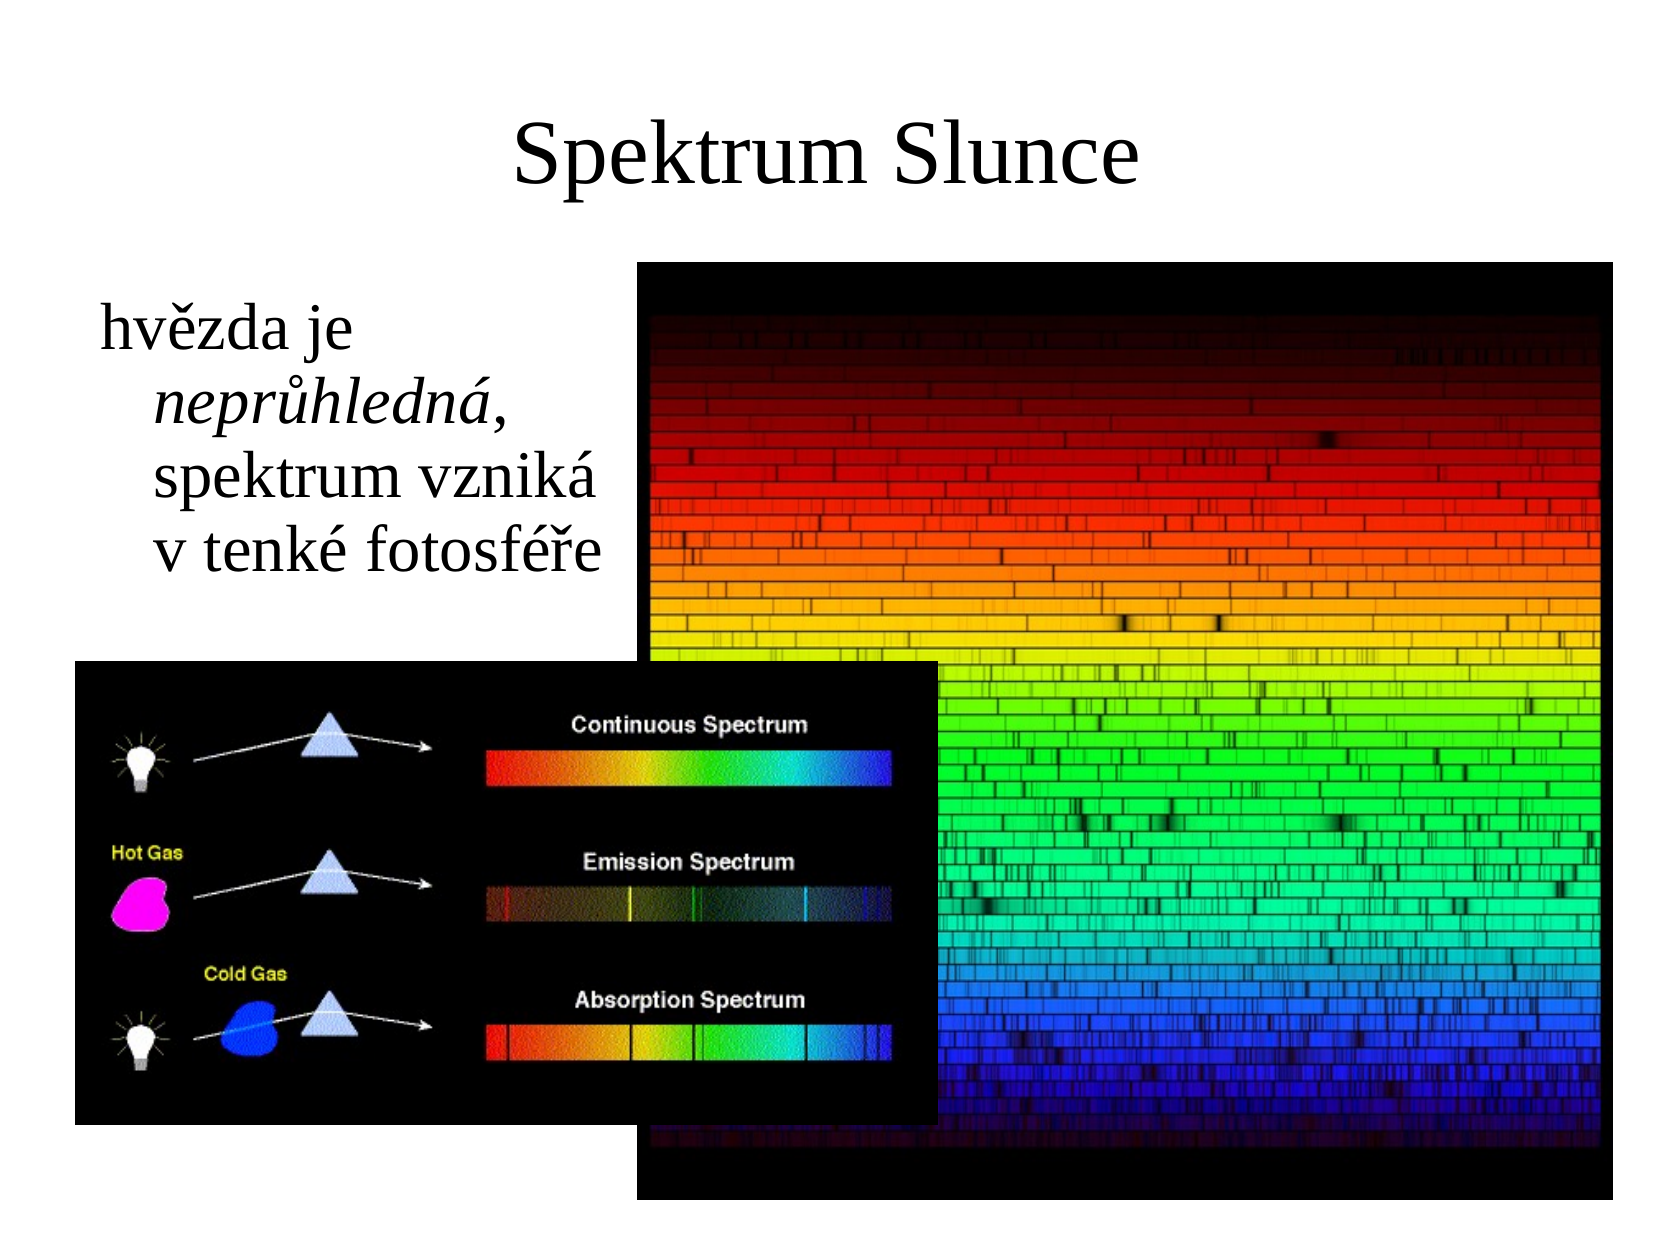

# Spektrum Slunce
hvězda je neprůhledná, spektrum vzniká v tenké fotosféře